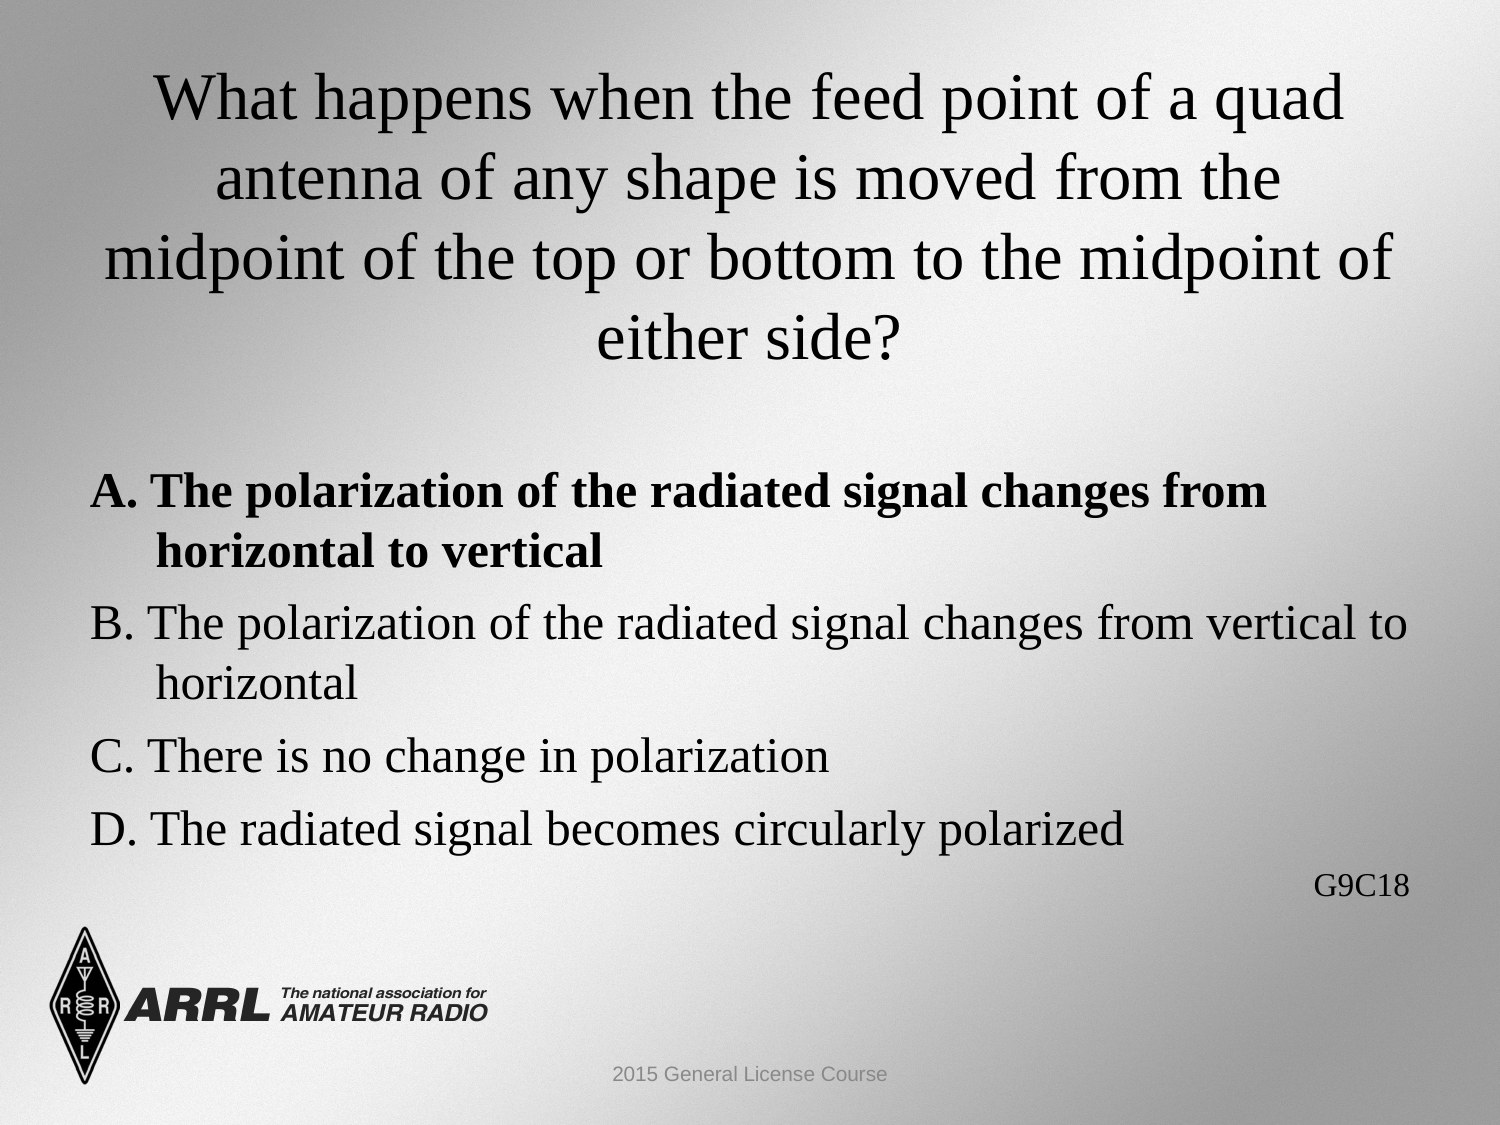

# What happens when the feed point of a quad antenna of any shape is moved from the midpoint of the top or bottom to the midpoint of either side?
A. The polarization of the radiated signal changes from horizontal to vertical
B. The polarization of the radiated signal changes from vertical to horizontal
C. There is no change in polarization
D. The radiated signal becomes circularly polarized
 G9C18
2015 General License Course